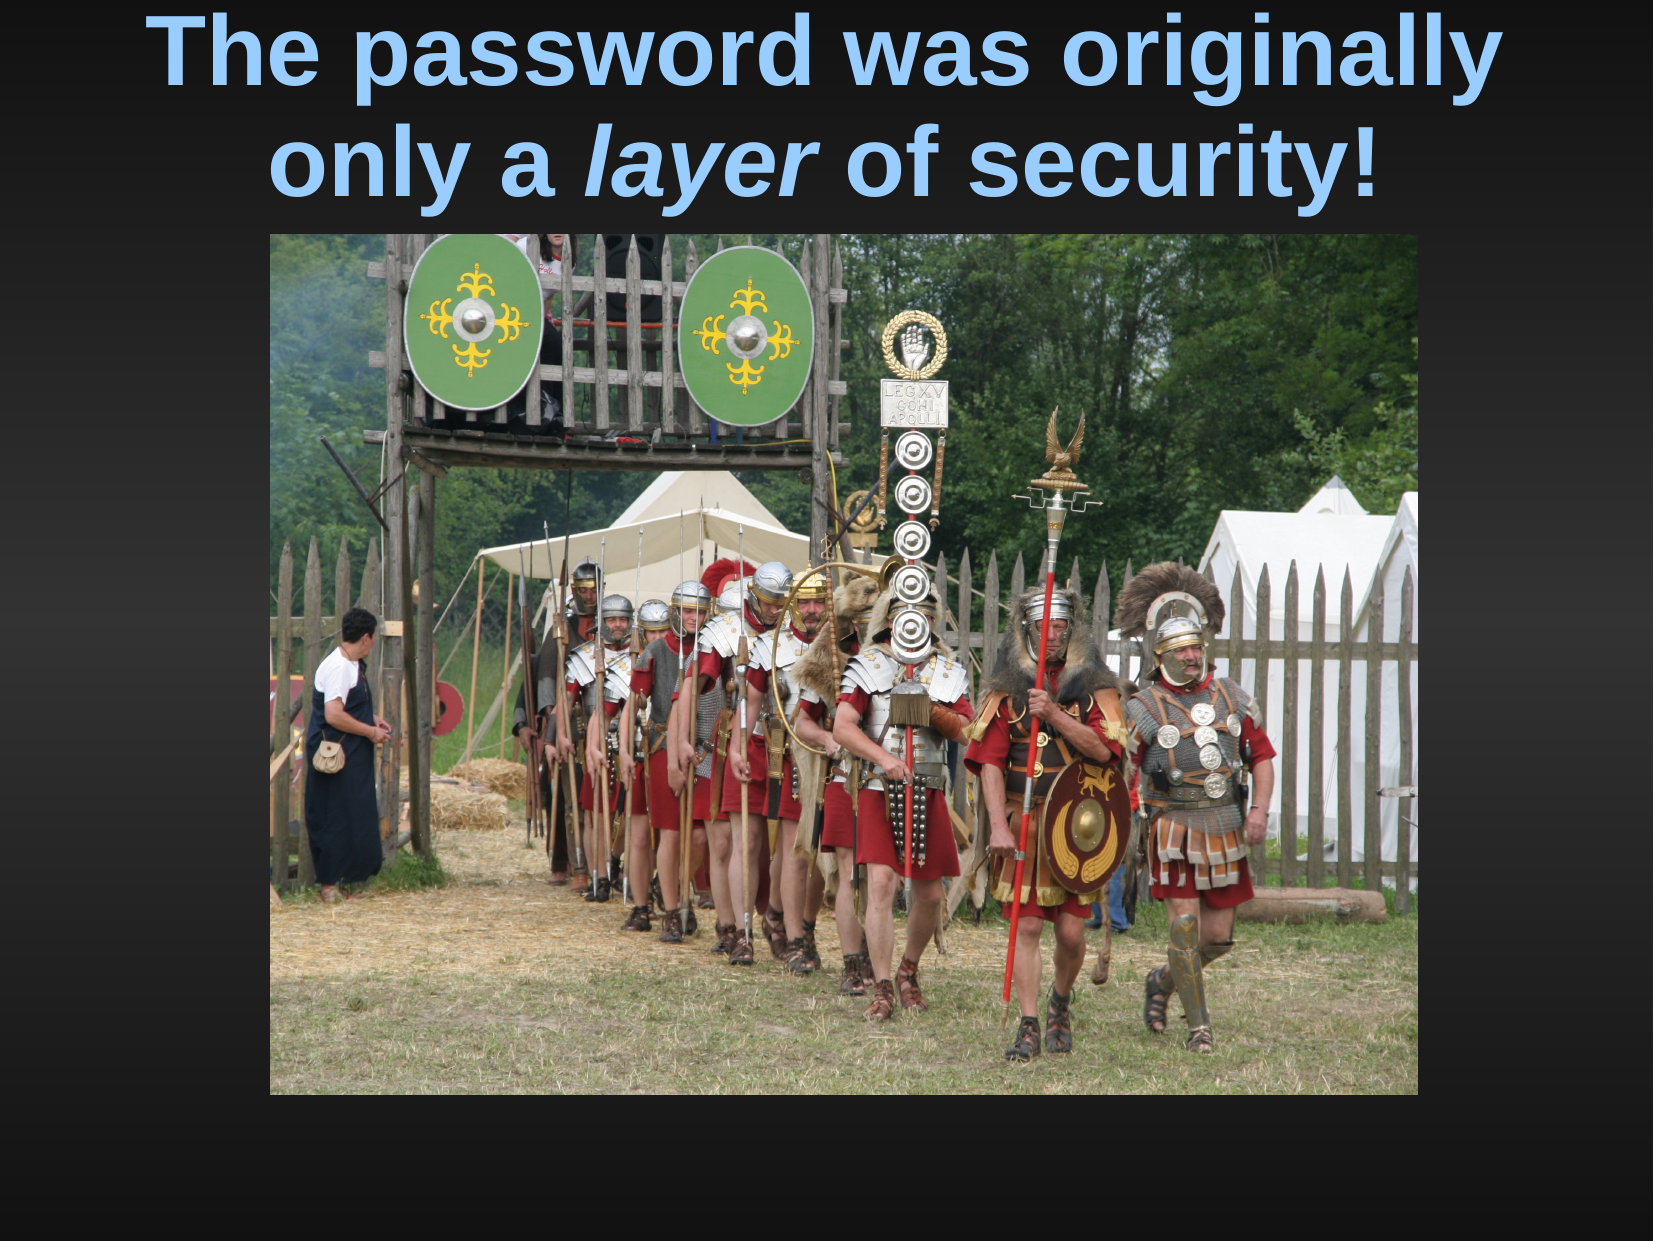

# The password was originally only a layer of security!